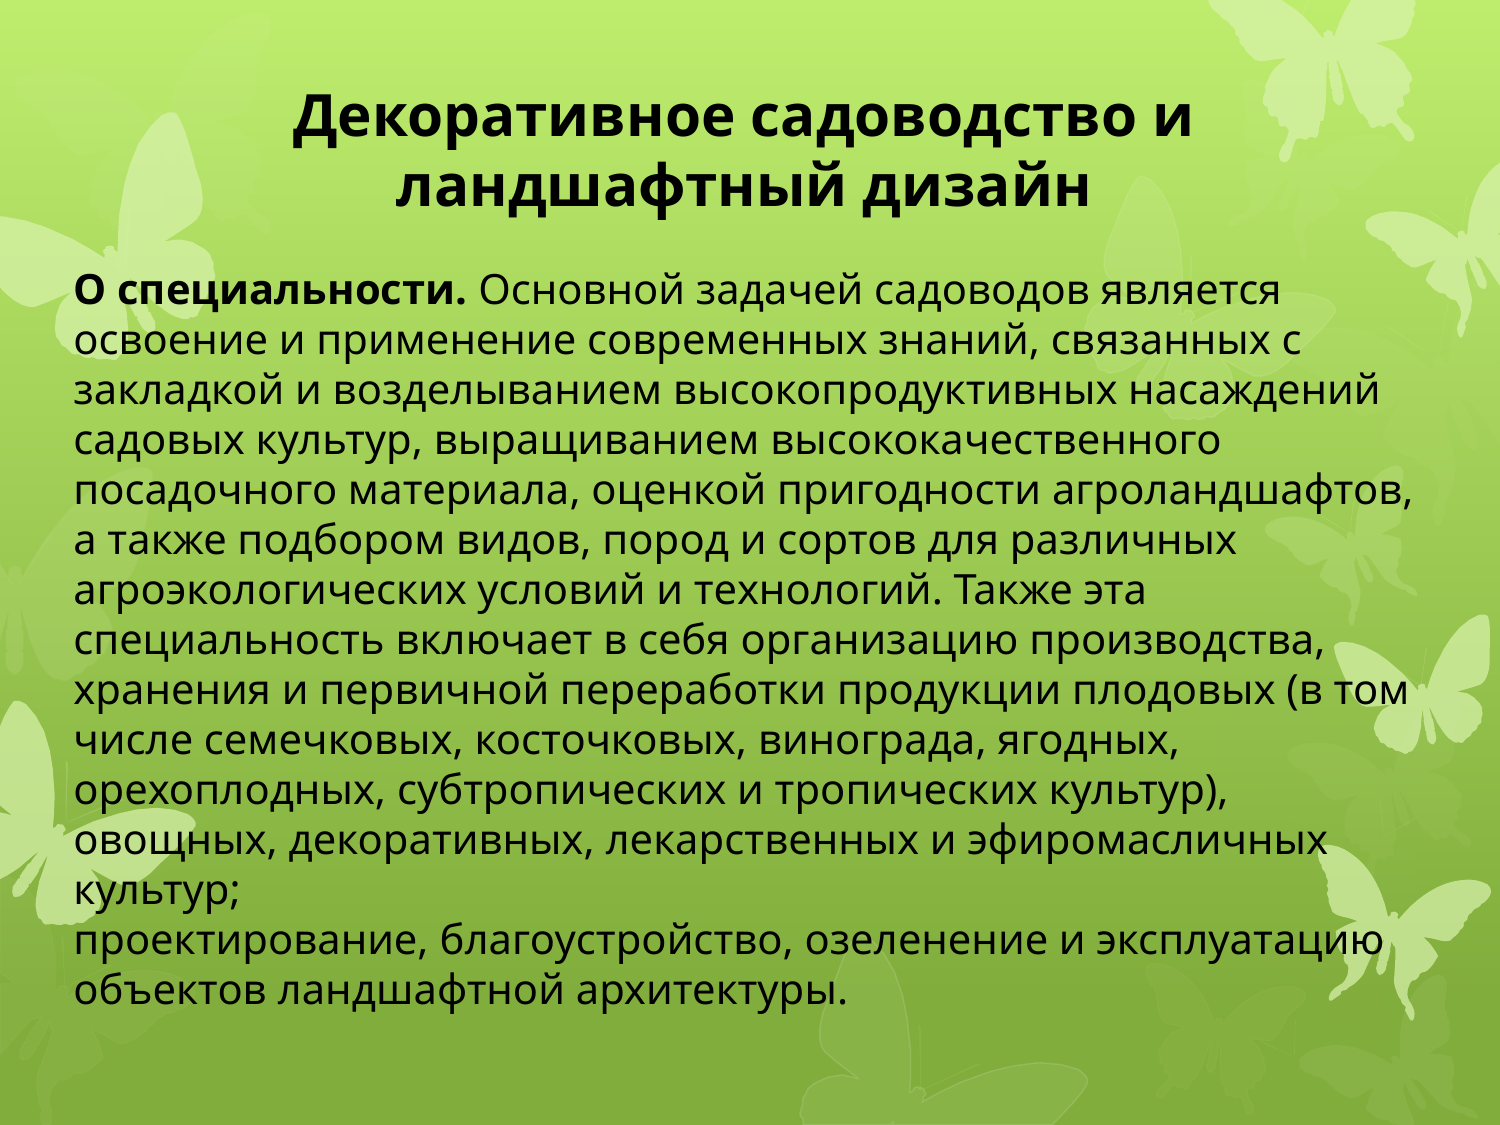

Декоративное садоводство и ландшафтный дизайн
О специальности. Основной задачей садоводов является освоение и применение современных знаний, связанных с закладкой и возделыванием высокопродуктивных насаждений садовых культур, выращиванием высококачественного посадочного материала, оценкой пригодности агроландшафтов, а также подбором видов, пород и сортов для различных агроэкологических условий и технологий. Также эта специальность включает в себя организацию производства, хранения и первичной переработки продукции плодовых (в том числе семечковых, косточковых, винограда, ягодных, орехоплодных, субтропических и тропических культур), овощных, декоративных, лекарственных и эфиромасличных культур;
проектирование, благоустройство, озеленение и эксплуатацию объектов ландшафтной архитектуры.